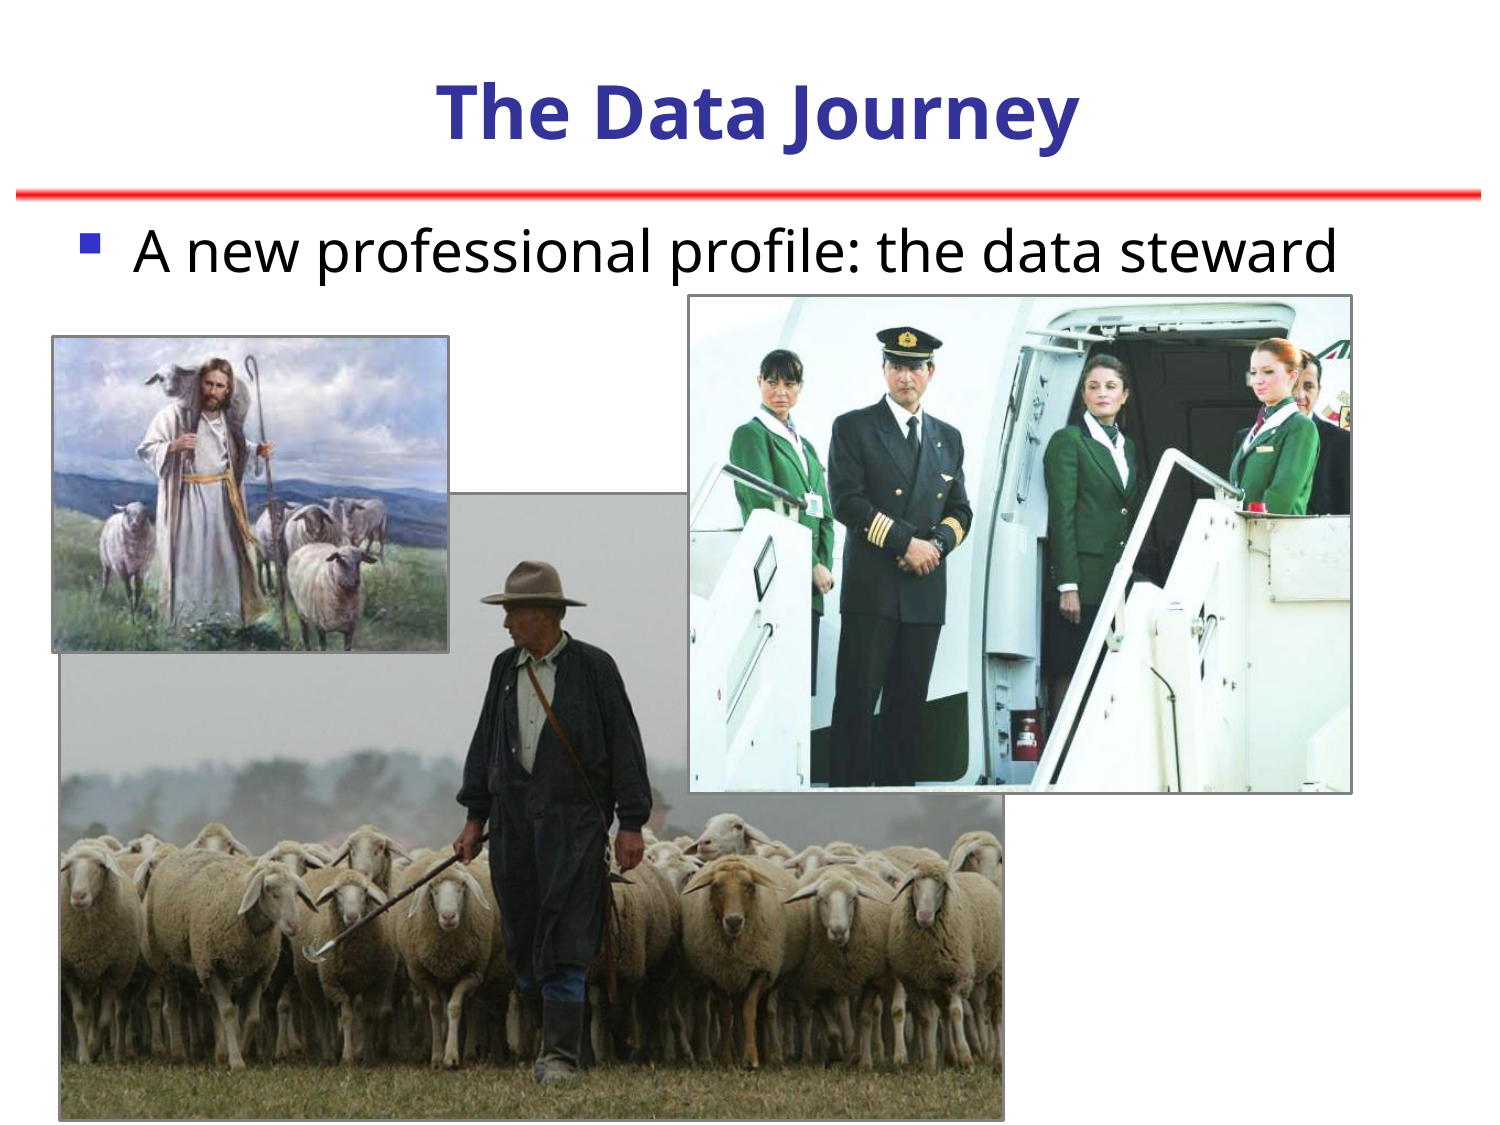

# The Data Journey
A new professional profile: the data steward